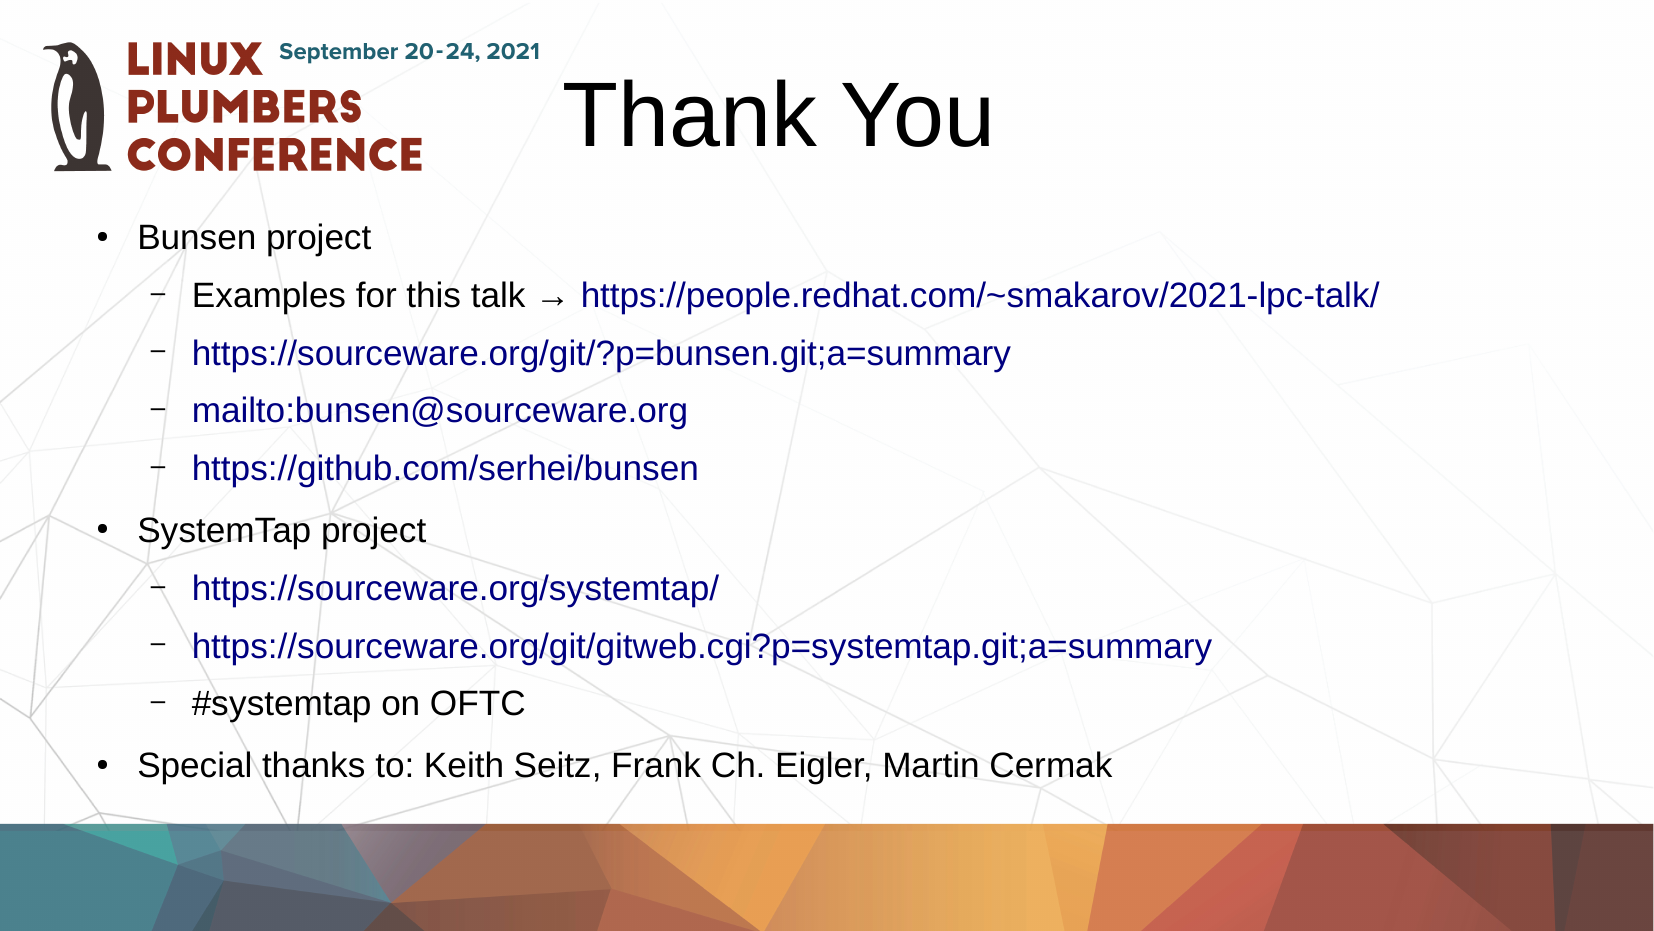

Thank You
# Bunsen project
Examples for this talk → https://people.redhat.com/~smakarov/2021-lpc-talk/
https://sourceware.org/git/?p=bunsen.git;a=summary
mailto:bunsen@sourceware.org
https://github.com/serhei/bunsen
SystemTap project
https://sourceware.org/systemtap/
https://sourceware.org/git/gitweb.cgi?p=systemtap.git;a=summary
#systemtap on OFTC
Special thanks to: Keith Seitz, Frank Ch. Eigler, Martin Cermak
25